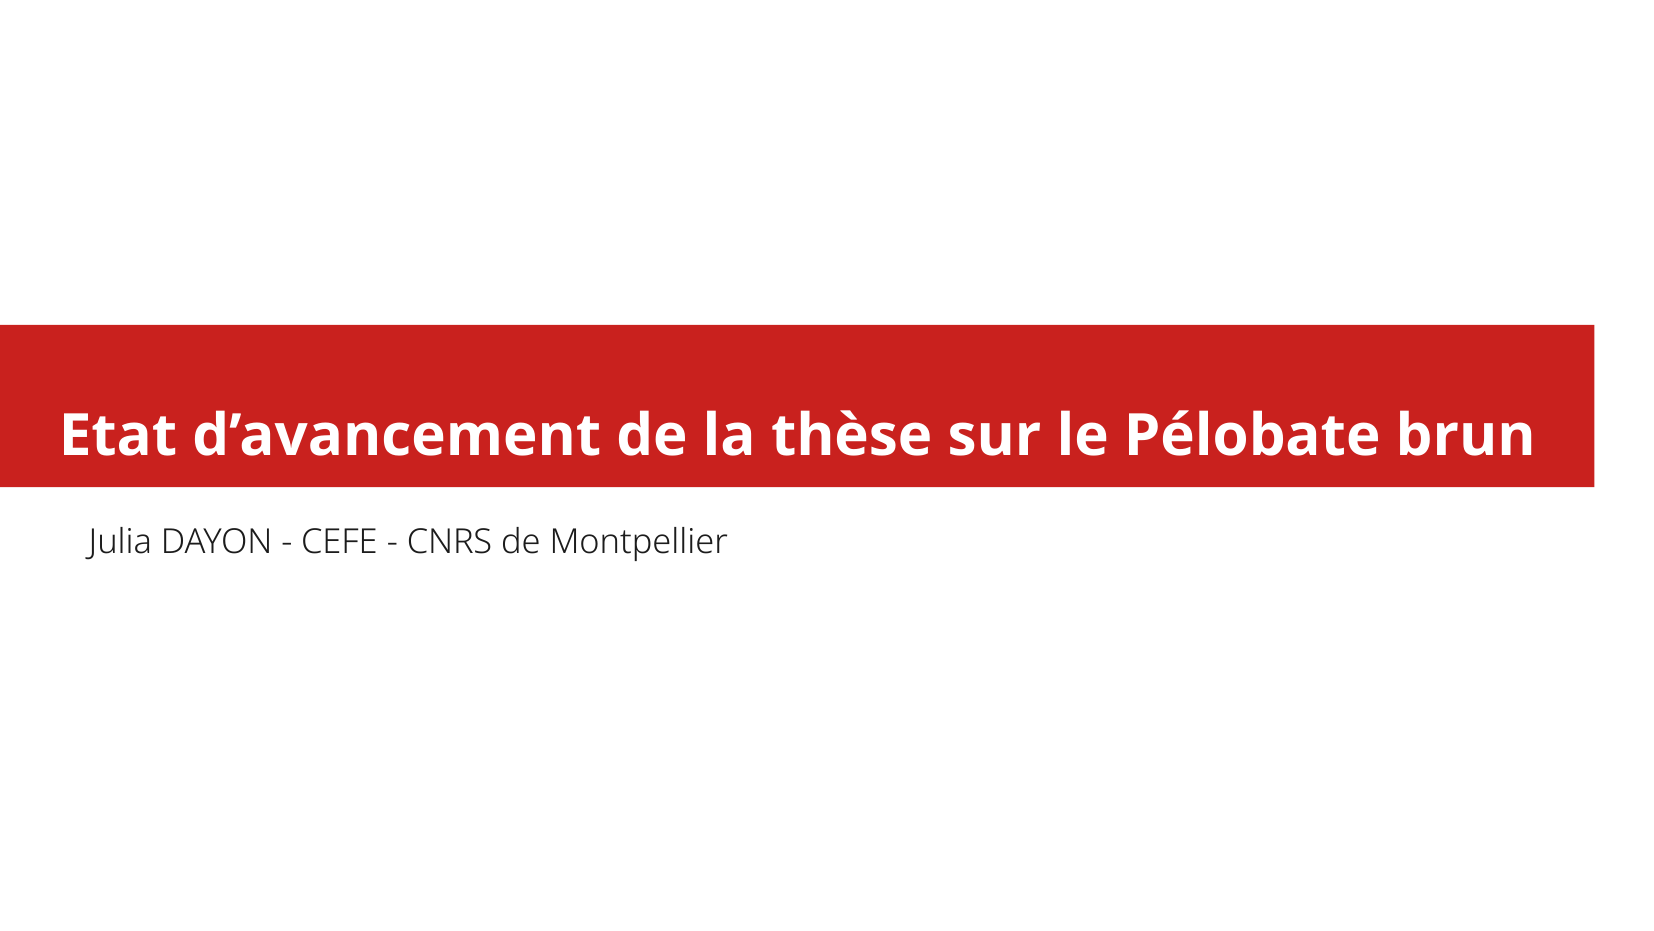

# Etat d’avancement de la thèse sur le Pélobate brun
Julia DAYON - CEFE - CNRS de Montpellier